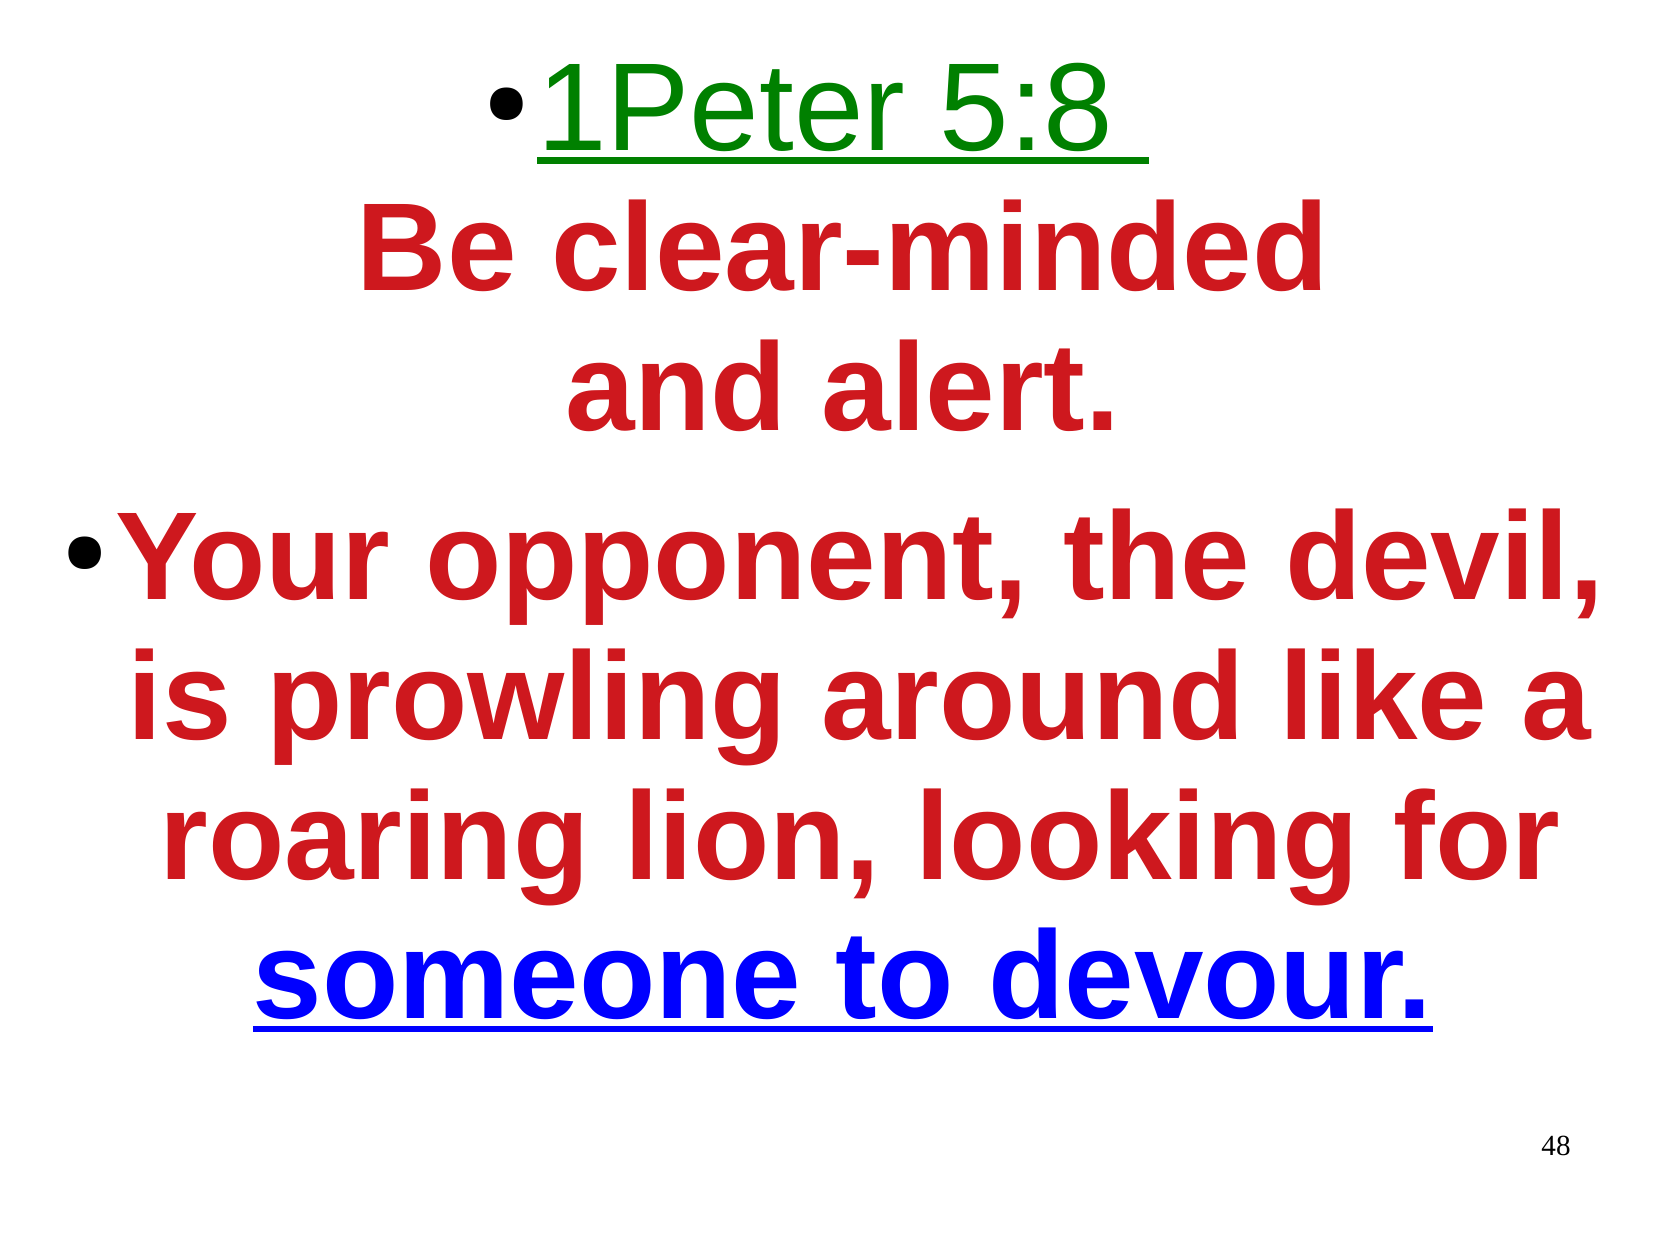

# 1Peter 5:8 Be clear-minded and alert.
Your opponent, the devil, is prowling around like a roaring lion, looking for someone to devour.
48